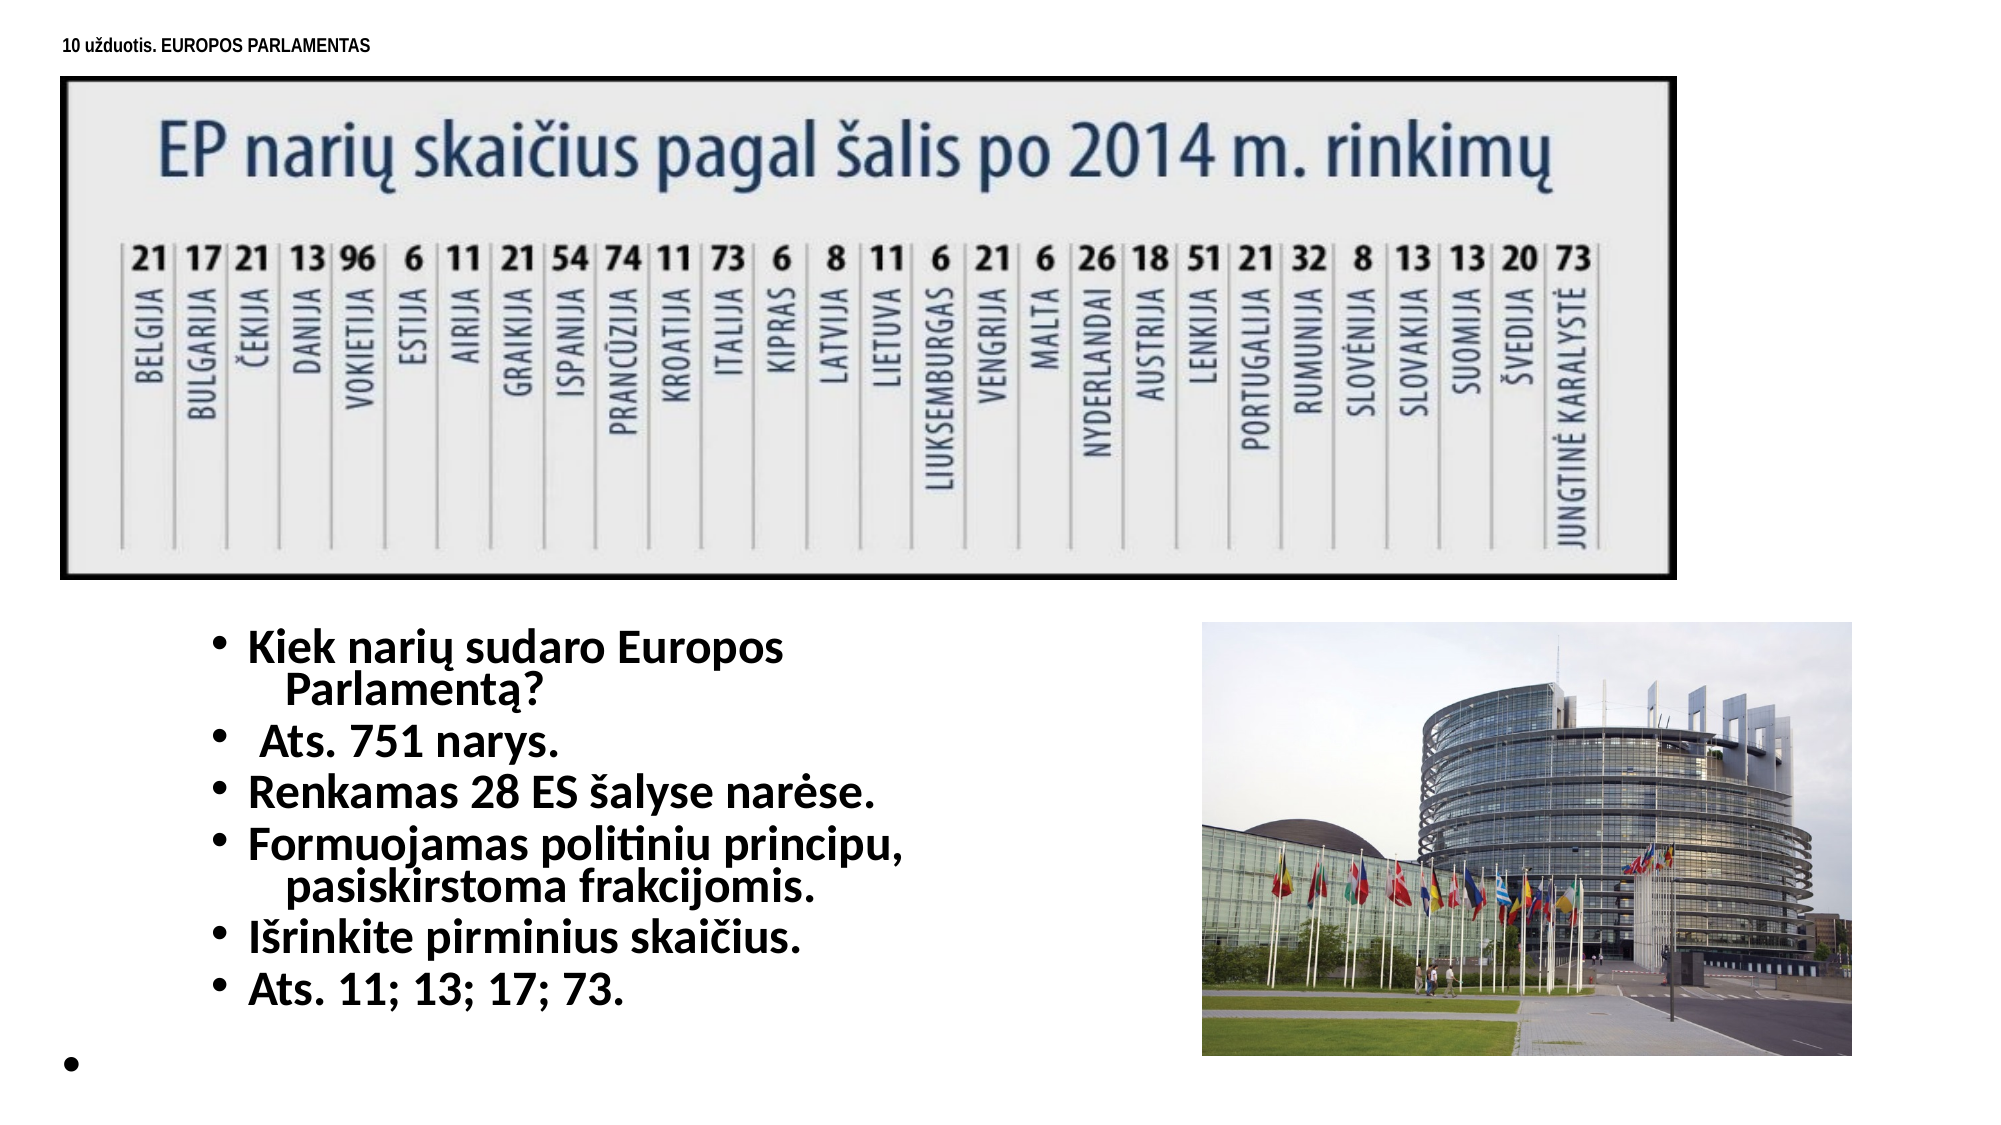

# 10 užduotis. EUROPOS PARLAMENTAS
Kiek narių sudaro Europos Parlamentą?
 Ats. 751 narys.
Renkamas 28 ES šalyse narėse.
Formuojamas politiniu principu, pasiskirstoma frakcijomis.
Išrinkite pirminius skaičius.
Ats. 11; 13; 17; 73.